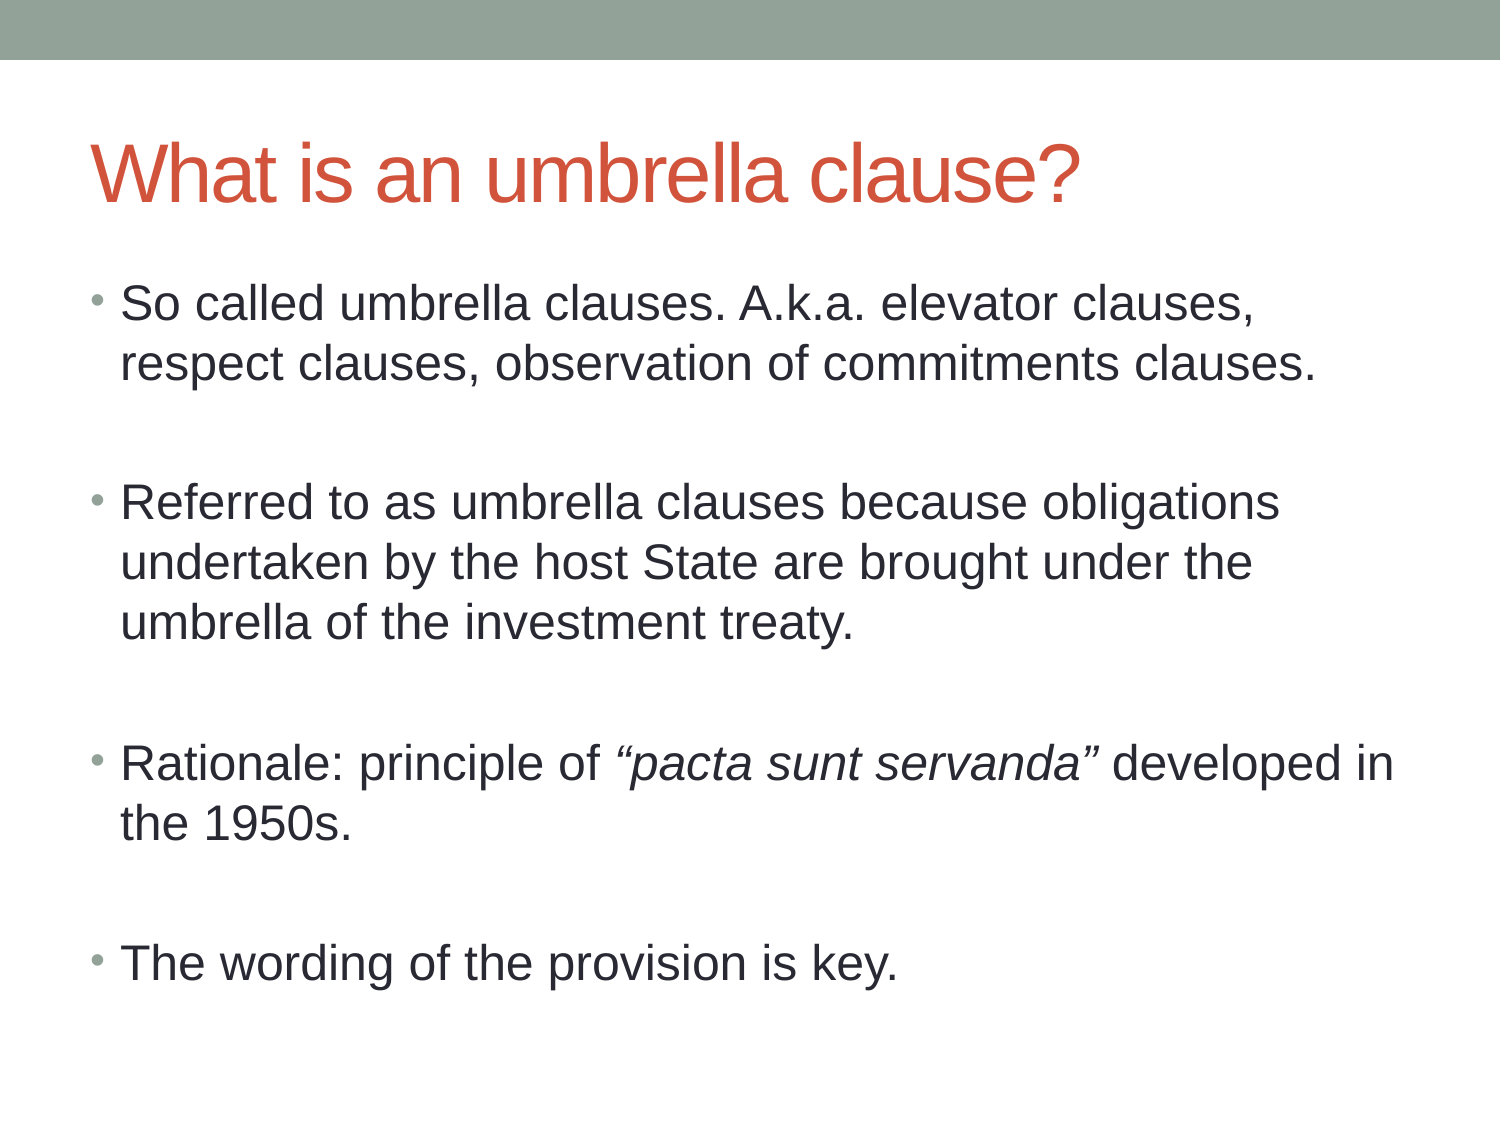

# What is an umbrella clause?
So called umbrella clauses. A.k.a. elevator clauses, respect clauses, observation of commitments clauses.
Referred to as umbrella clauses because obligations undertaken by the host State are brought under the umbrella of the investment treaty.
Rationale: principle of “pacta sunt servanda” developed in the 1950s.
The wording of the provision is key.